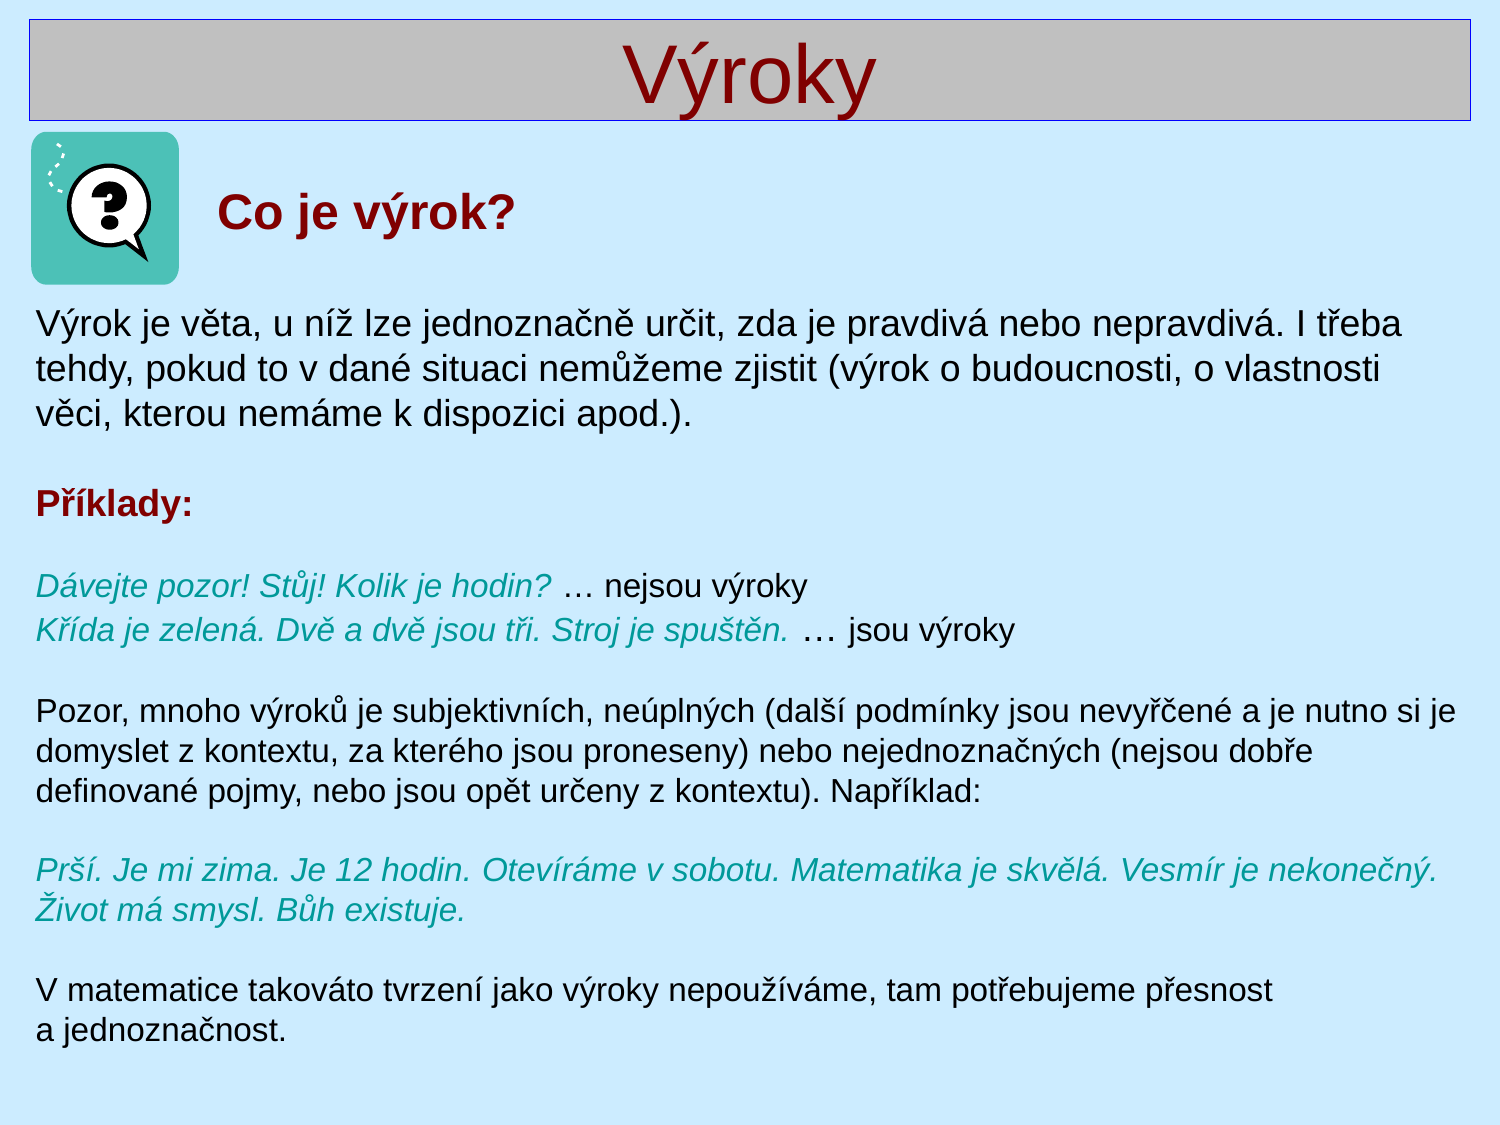

# Výroky
 Co je výrok?
Výrok je věta, u níž lze jednoznačně určit, zda je pravdivá nebo nepravdivá. I třeba tehdy, pokud to v dané situaci nemůžeme zjistit (výrok o budoucnosti, o vlastnosti věci, kterou nemáme k dispozici apod.).
Příklady:
Dávejte pozor! Stůj! Kolik je hodin? … nejsou výroky
Křída je zelená. Dvě a dvě jsou tři. Stroj je spuštěn. … jsou výroky
Pozor, mnoho výroků je subjektivních, neúplných (další podmínky jsou nevyřčené a je nutno si je domyslet z kontextu, za kterého jsou proneseny) nebo nejednoznačných (nejsou dobře definované pojmy, nebo jsou opět určeny z kontextu). Například:
Prší. Je mi zima. Je 12 hodin. Otevíráme v sobotu. Matematika je skvělá. Vesmír je nekonečný.
Život má smysl. Bůh existuje.
V matematice takováto tvrzení jako výroky nepoužíváme, tam potřebujeme přesnost
a jednoznačnost.